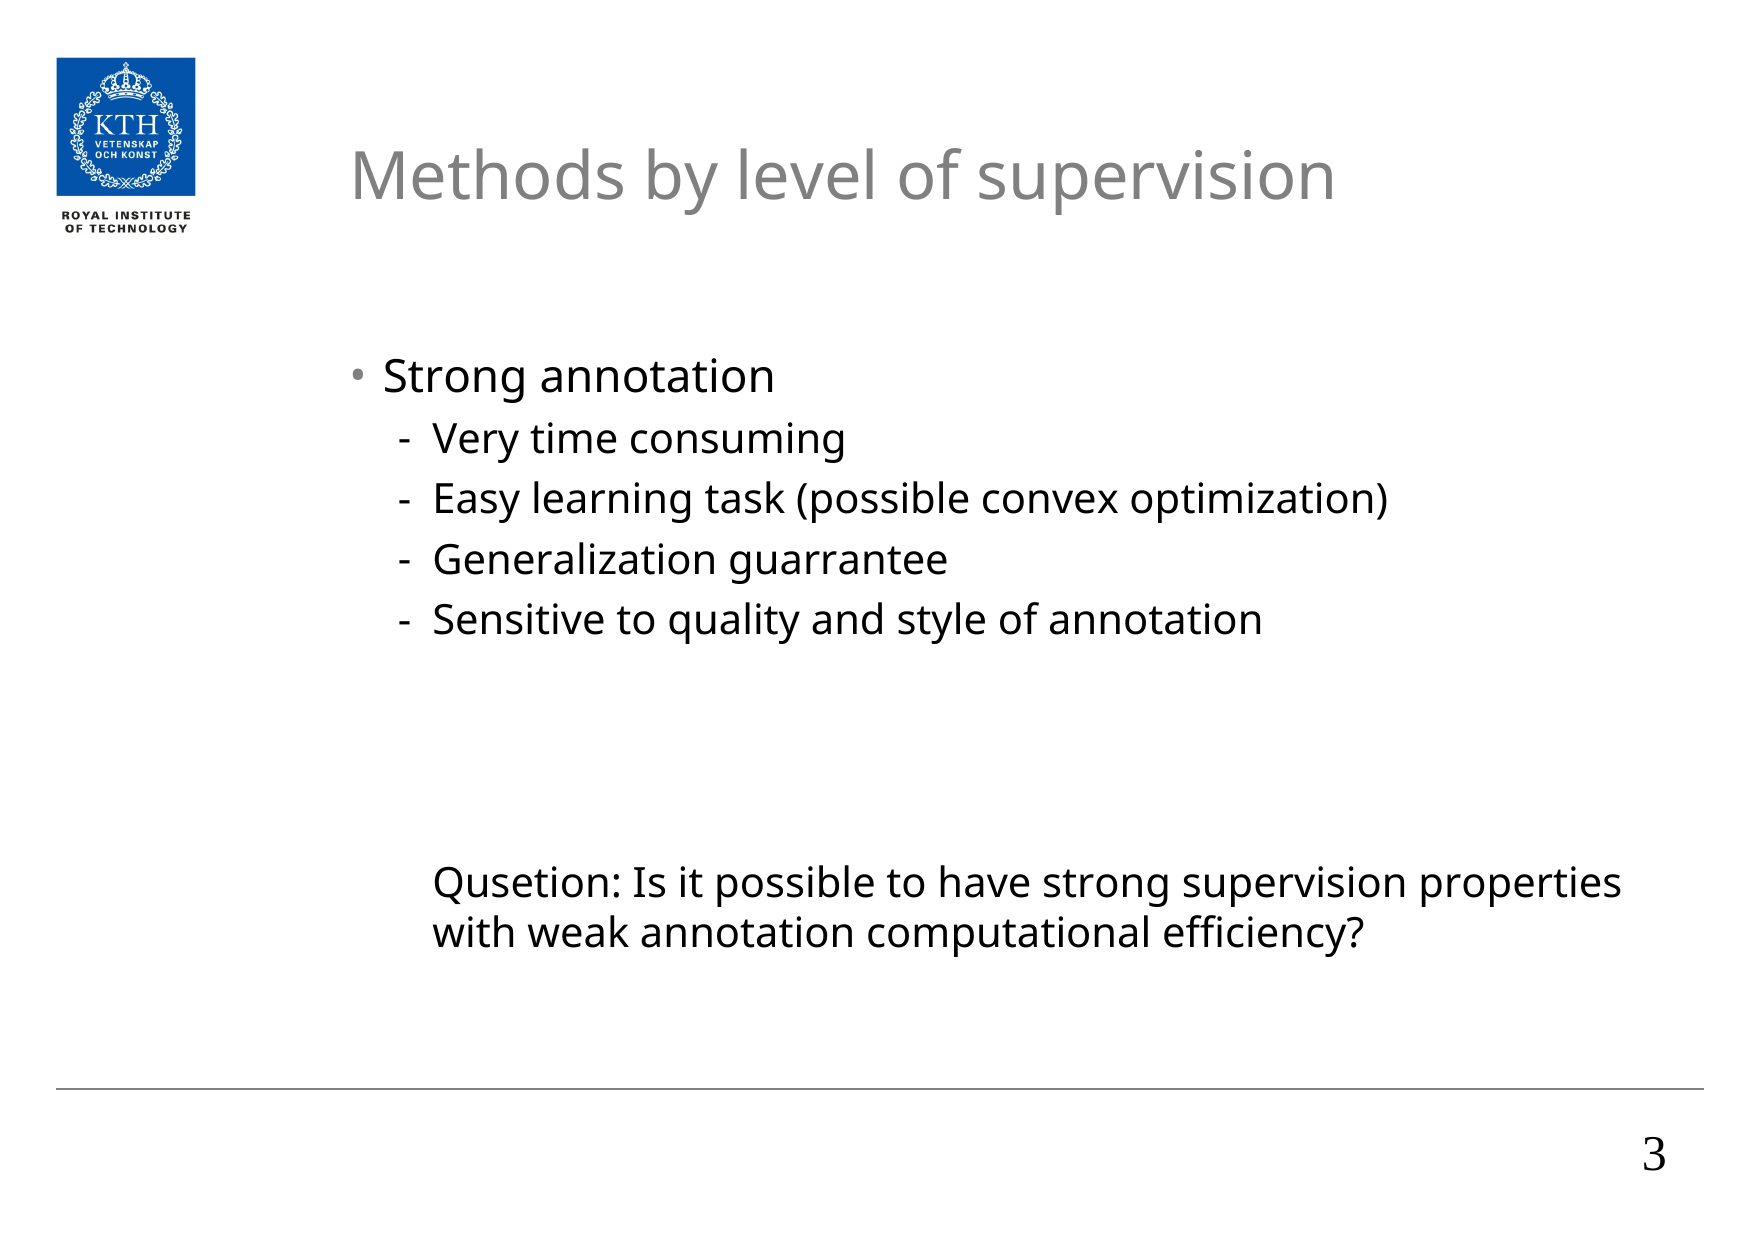

# Methods by level of supervision
Strong annotation
Very time consuming
Easy learning task (possible convex optimization)
Generalization guarrantee
Sensitive to quality and style of annotation
Qusetion: Is it possible to have strong supervision properties with weak annotation computational efficiency?
3